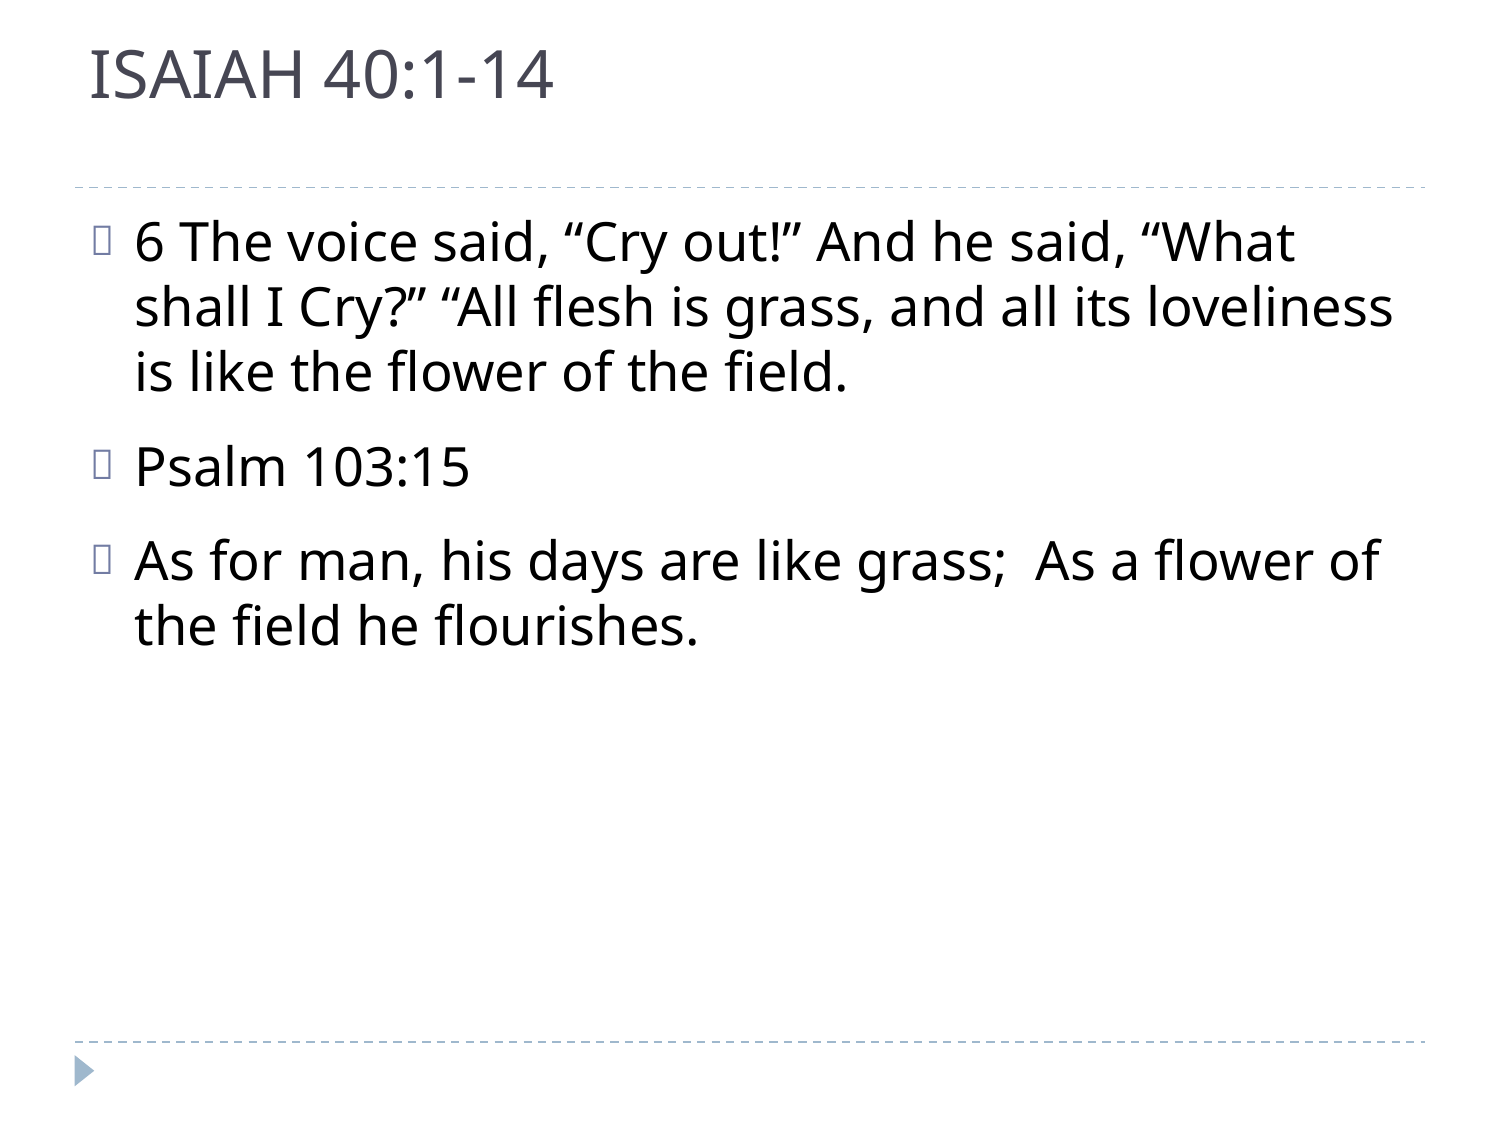

# ISAIAH 40:1-14
6 The voice said, “Cry out!” And he said, “What shall I Cry?” “All flesh is grass, and all its loveliness is like the flower of the field.
Psalm 103:15
As for man, his days are like grass; As a flower of the field he flourishes.